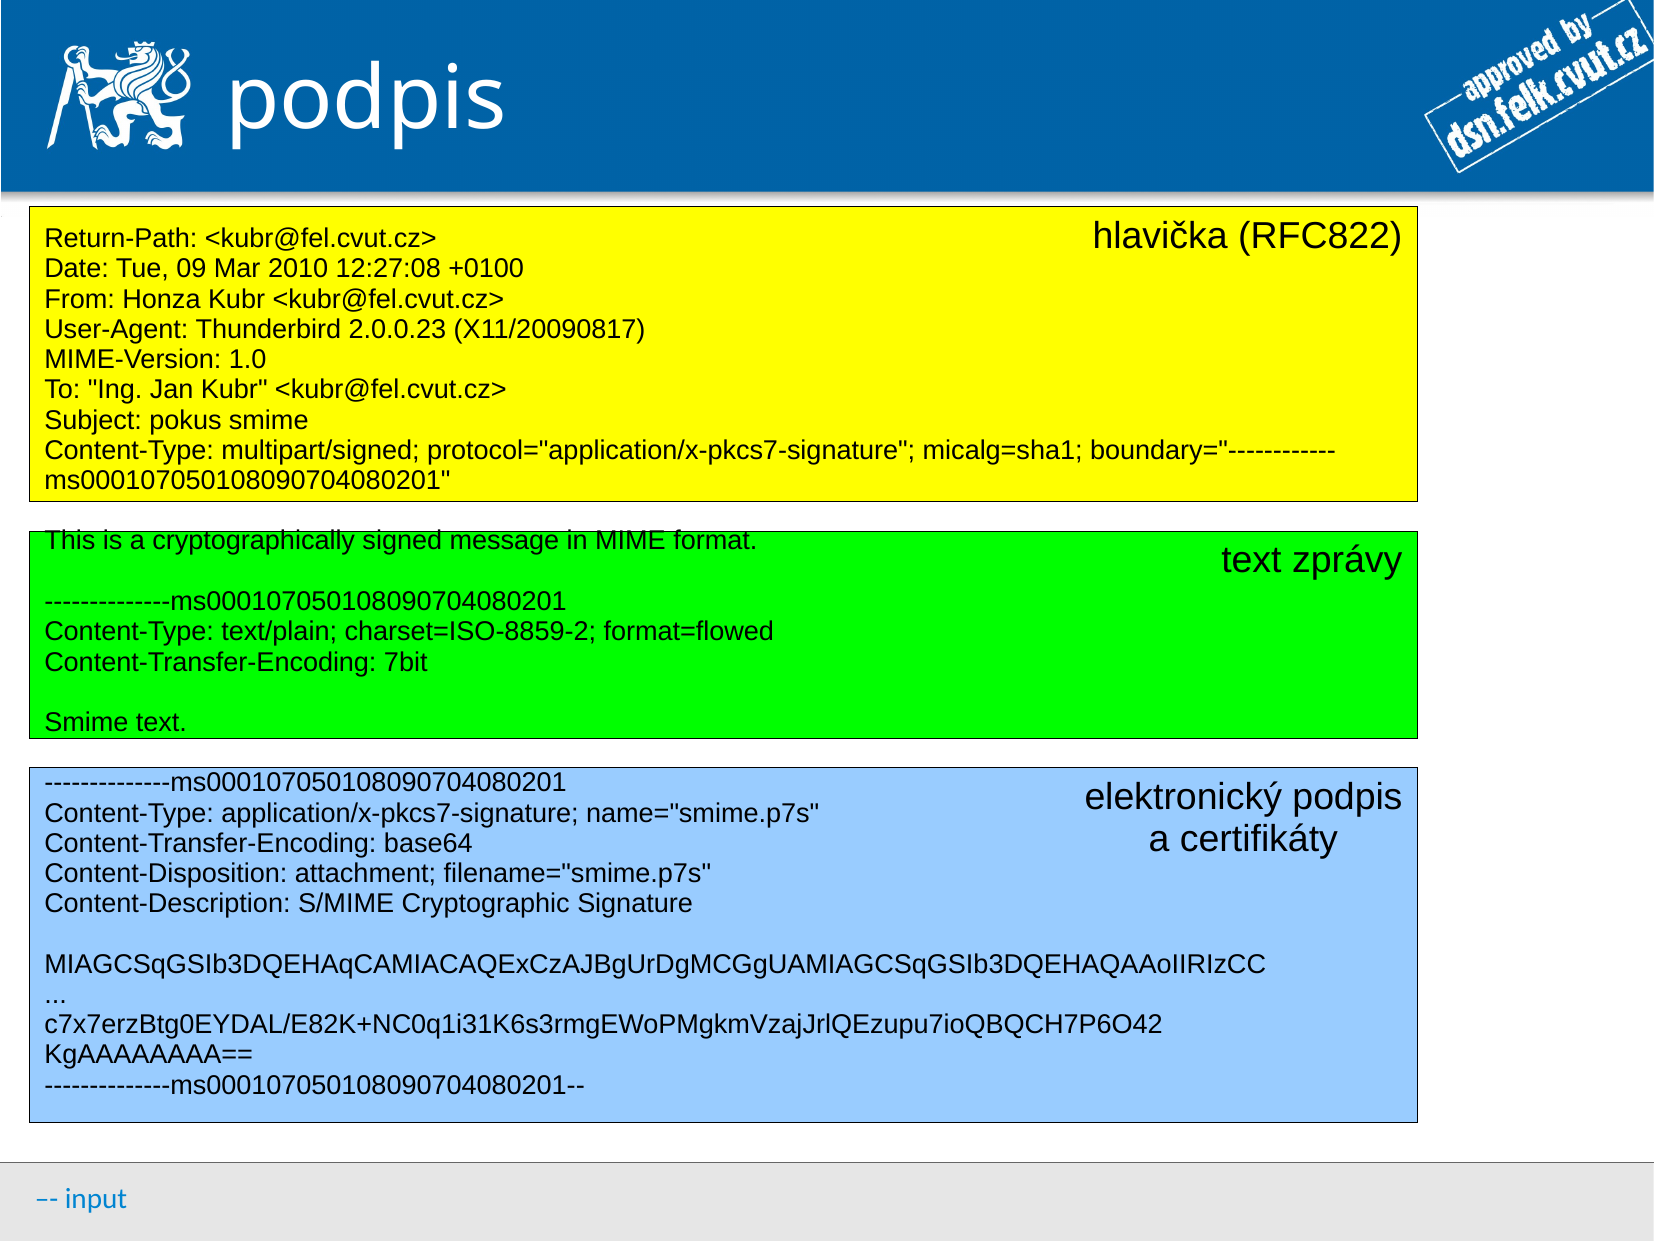

# podpis
hlavička (RFC822)
Return-Path: <kubr@fel.cvut.cz>
Date: Tue, 09 Mar 2010 12:27:08 +0100
From: Honza Kubr <kubr@fel.cvut.cz>
User-Agent: Thunderbird 2.0.0.23 (X11/20090817)
MIME-Version: 1.0
To: "Ing. Jan Kubr" <kubr@fel.cvut.cz>
Subject: pokus smime
Content-Type: multipart/signed; protocol="application/x-pkcs7-signature"; micalg=sha1; boundary="------------ms000107050108090704080201"
This is a cryptographically signed message in MIME format.
--------------ms000107050108090704080201
Content-Type: text/plain; charset=ISO-8859-2; format=flowed
Content-Transfer-Encoding: 7bit
Smime text.
--------------ms000107050108090704080201
Content-Type: application/x-pkcs7-signature; name="smime.p7s"
Content-Transfer-Encoding: base64
Content-Disposition: attachment; filename="smime.p7s"
Content-Description: S/MIME Cryptographic Signature
MIAGCSqGSIb3DQEHAqCAMIACAQExCzAJBgUrDgMCGgUAMIAGCSqGSIb3DQEHAQAAoIIRIzCC
...
c7x7erzBtg0EYDAL/E82K+NC0q1i31K6s3rmgEWoPMgkmVzajJrlQEzupu7ioQBQCH7P6O42
KgAAAAAAAA==
--------------ms000107050108090704080201--
text zprávy
elektronický podpis
a certifikáty